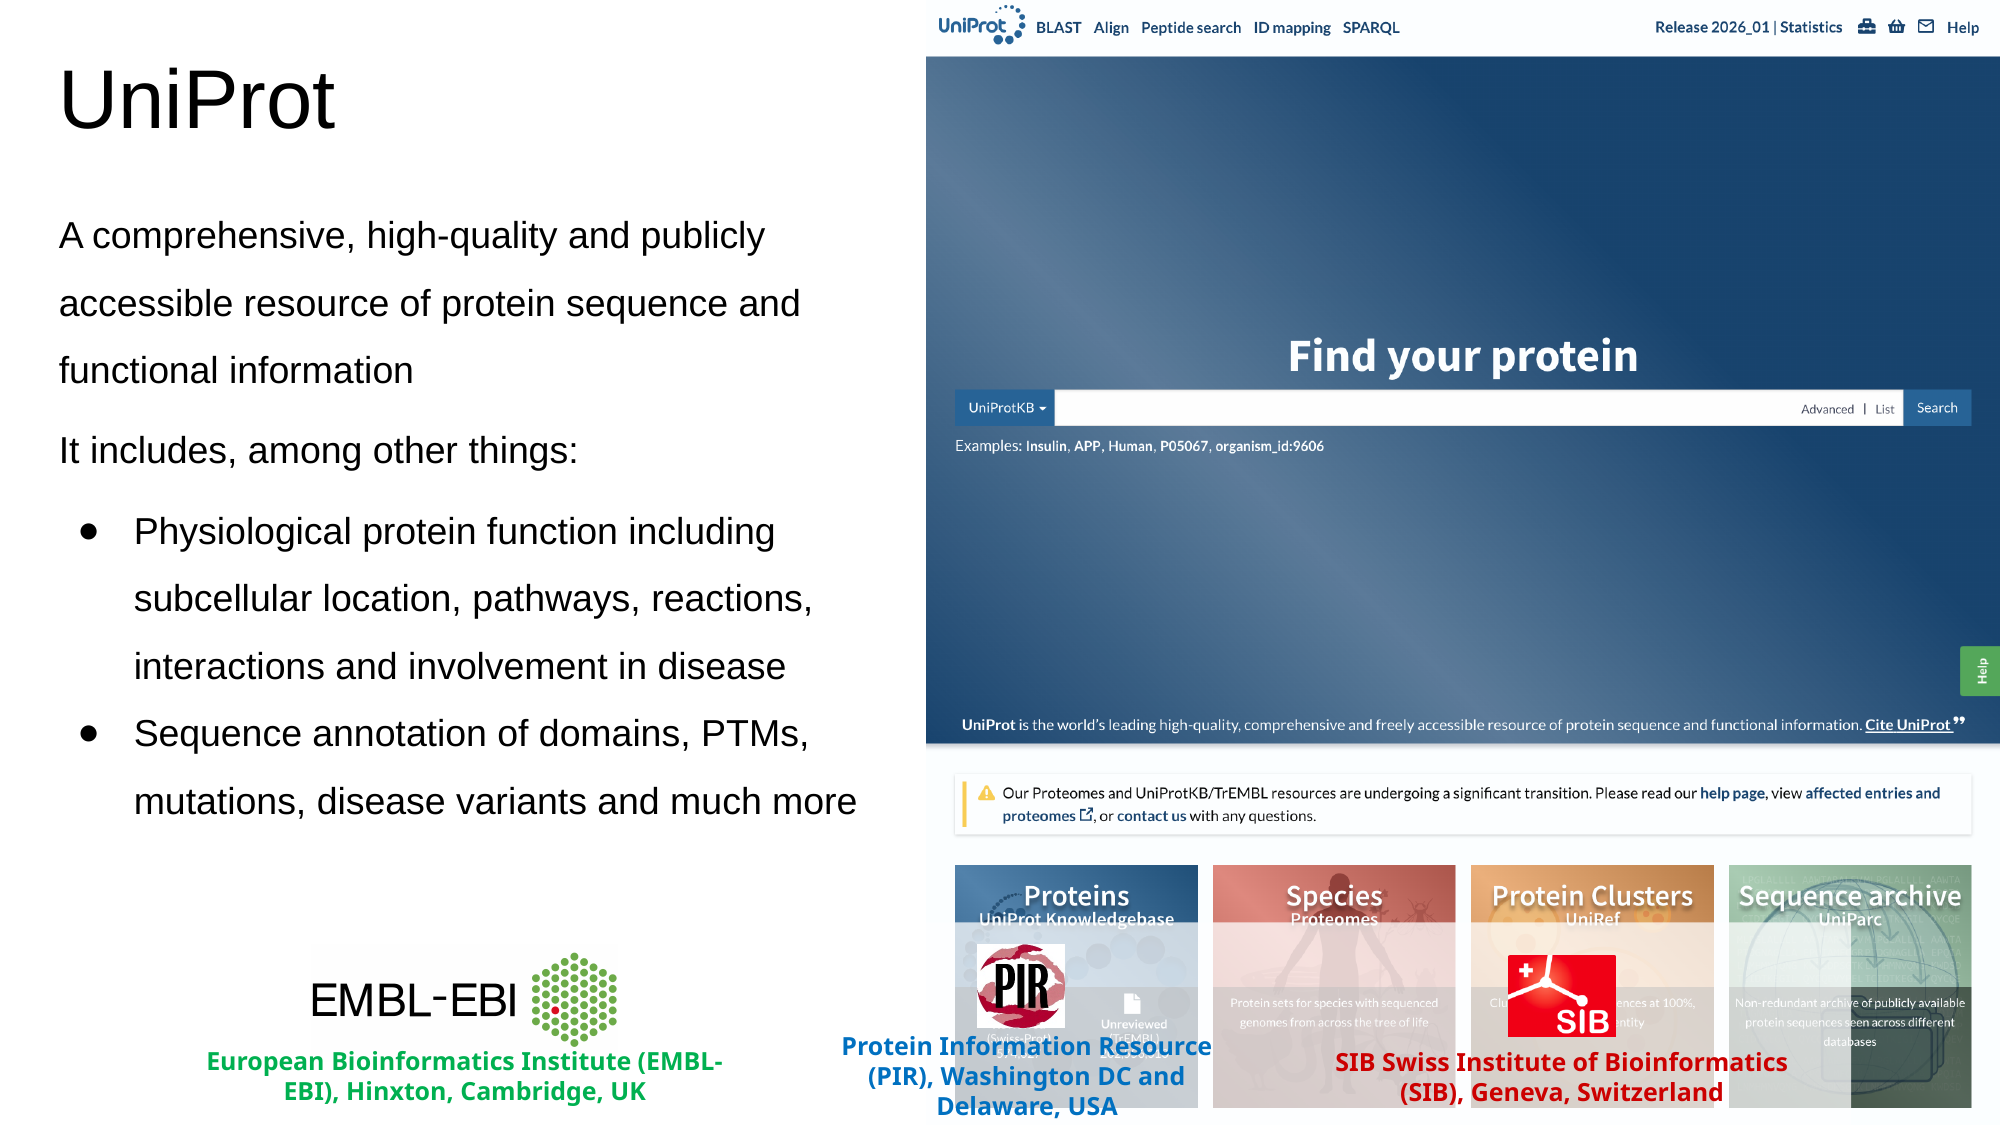

UniProt
A comprehensive, high-quality and publicly accessible resource of protein sequence and functional information
It includes, among other things:
Physiological protein function including subcellular location, pathways, reactions, interactions and involvement in disease
Sequence annotation of domains, PTMs, mutations, disease variants and much more
Protein Information Resource (PIR), Washington DC and Delaware, USA
European Bioinformatics Institute (EMBL-EBI), Hinxton, Cambridge, UK
SIB Swiss Institute of Bioinformatics (SIB), Geneva, Switzerland